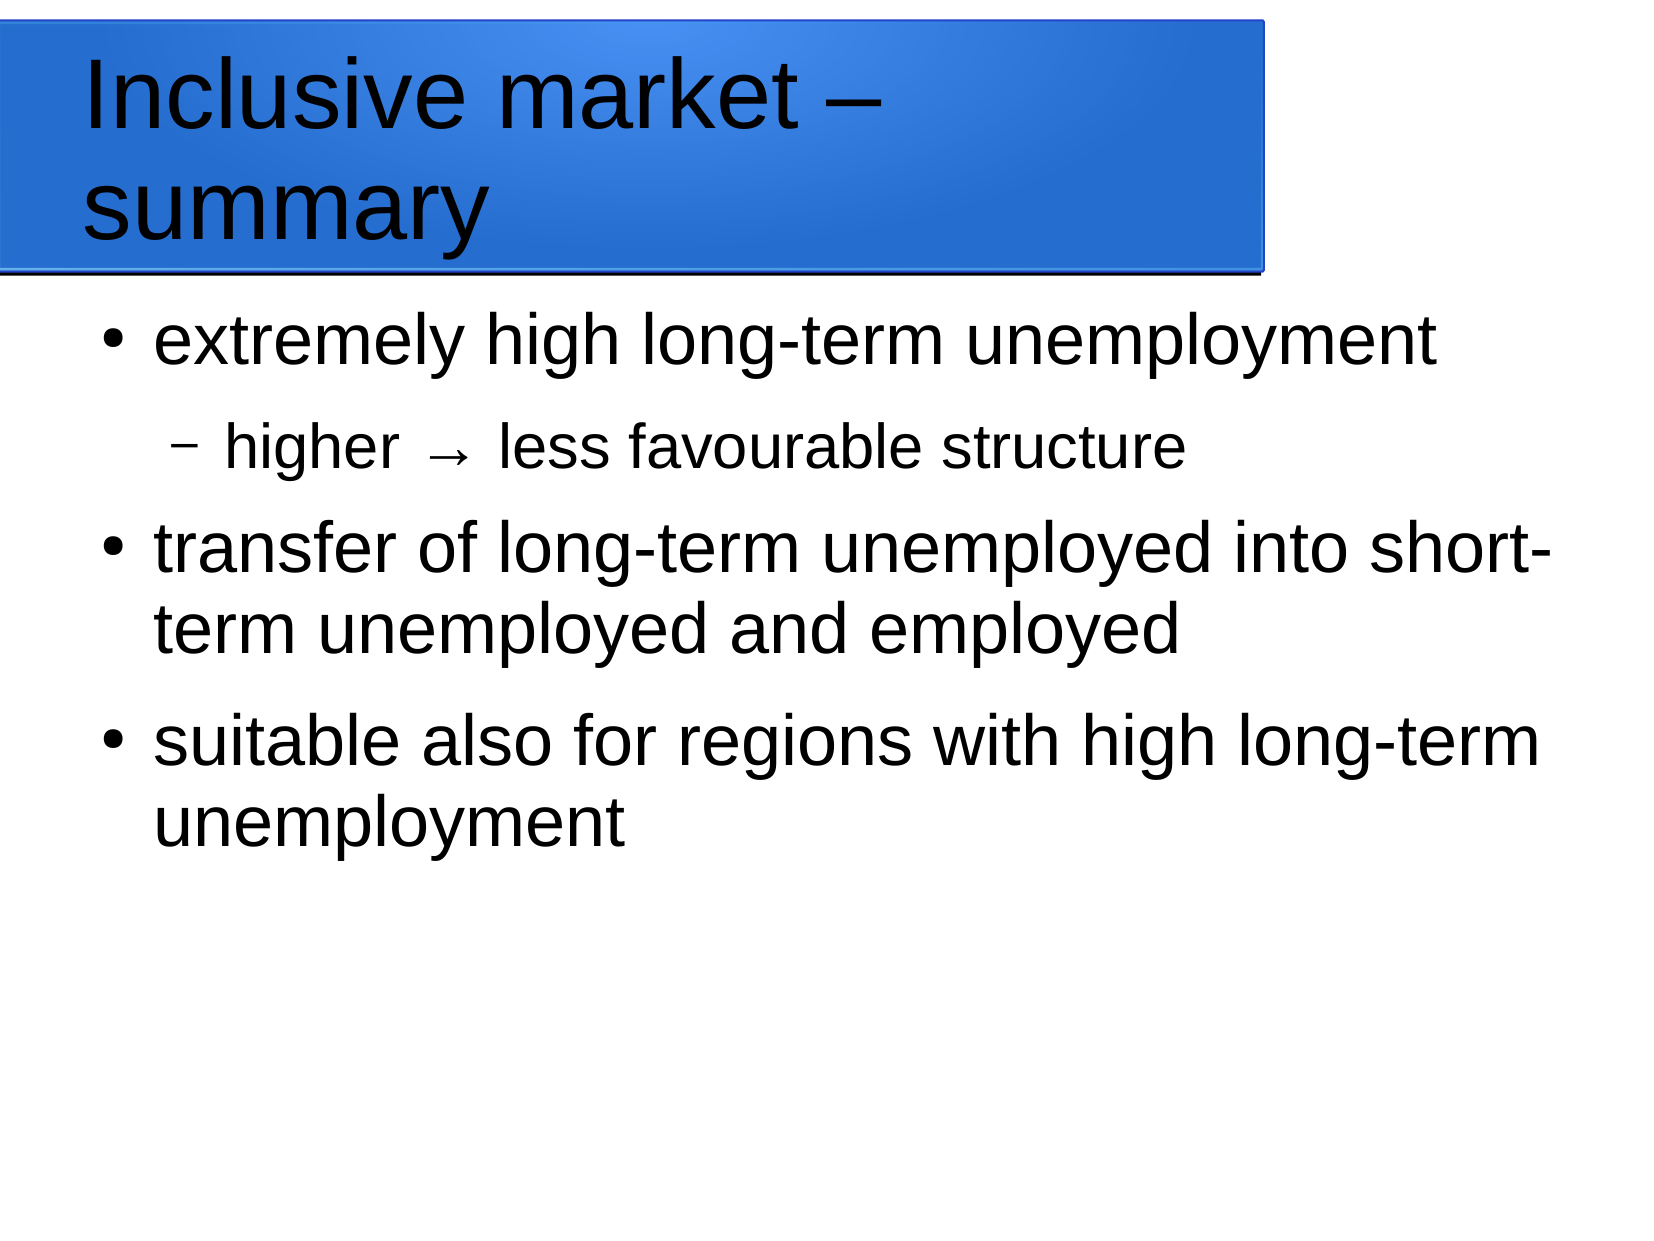

# Inclusive market – summary
extremely high long-term unemployment
higher → less favourable structure
transfer of long-term unemployed into short-term unemployed and employed
suitable also for regions with high long-term unemployment